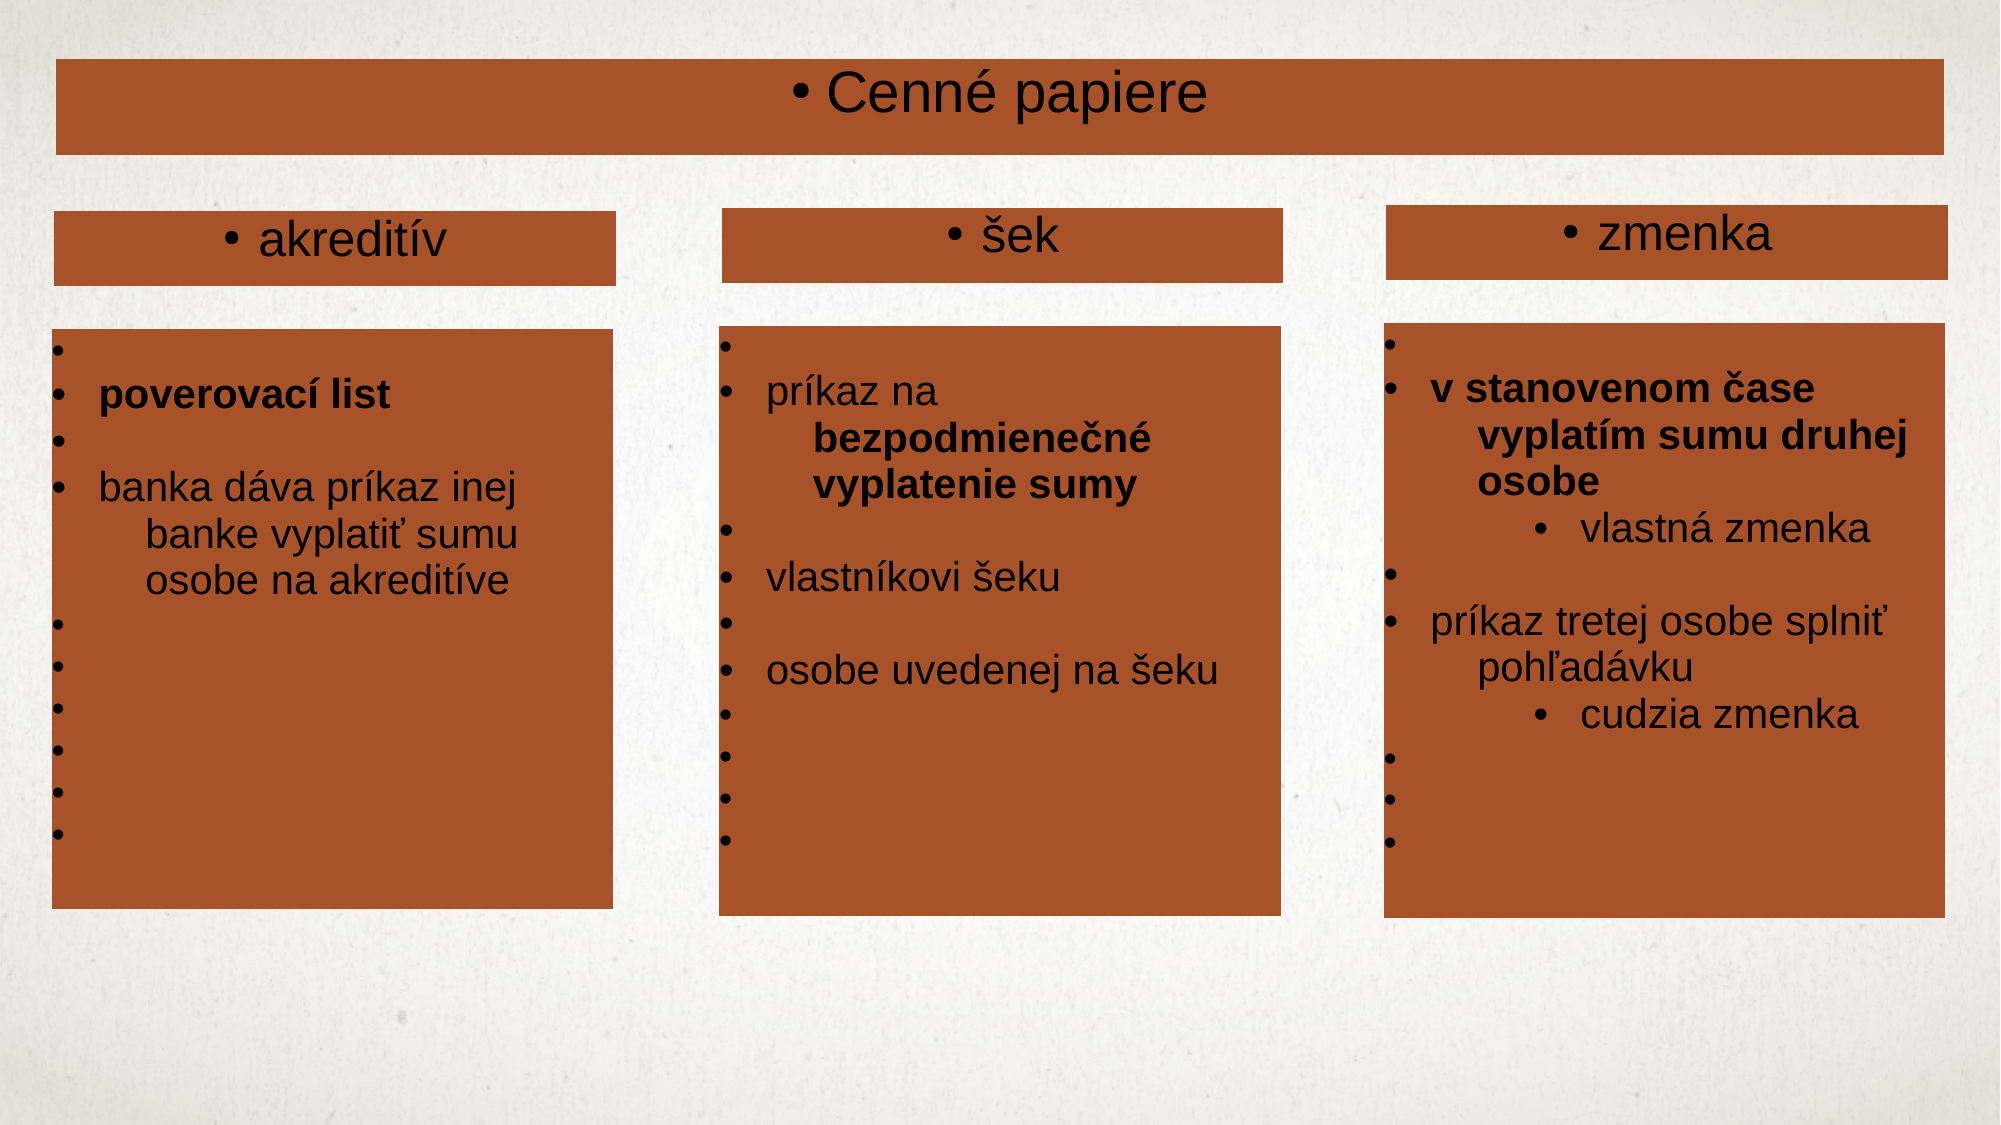

| Cenné papiere |
| --- |
| zmenka |
| --- |
| šek |
| --- |
| akreditív |
| --- |
| v stanovenom čase vyplatím sumu druhej osobe vlastná zmenka príkaz tretej osobe splniť pohľadávku cudzia zmenka |
| --- |
| príkaz na bezpodmienečné vyplatenie sumy vlastníkovi šeku osobe uvedenej na šeku |
| --- |
| poverovací list banka dáva príkaz inej banke vyplatiť sumu osobe na akreditíve |
| --- |